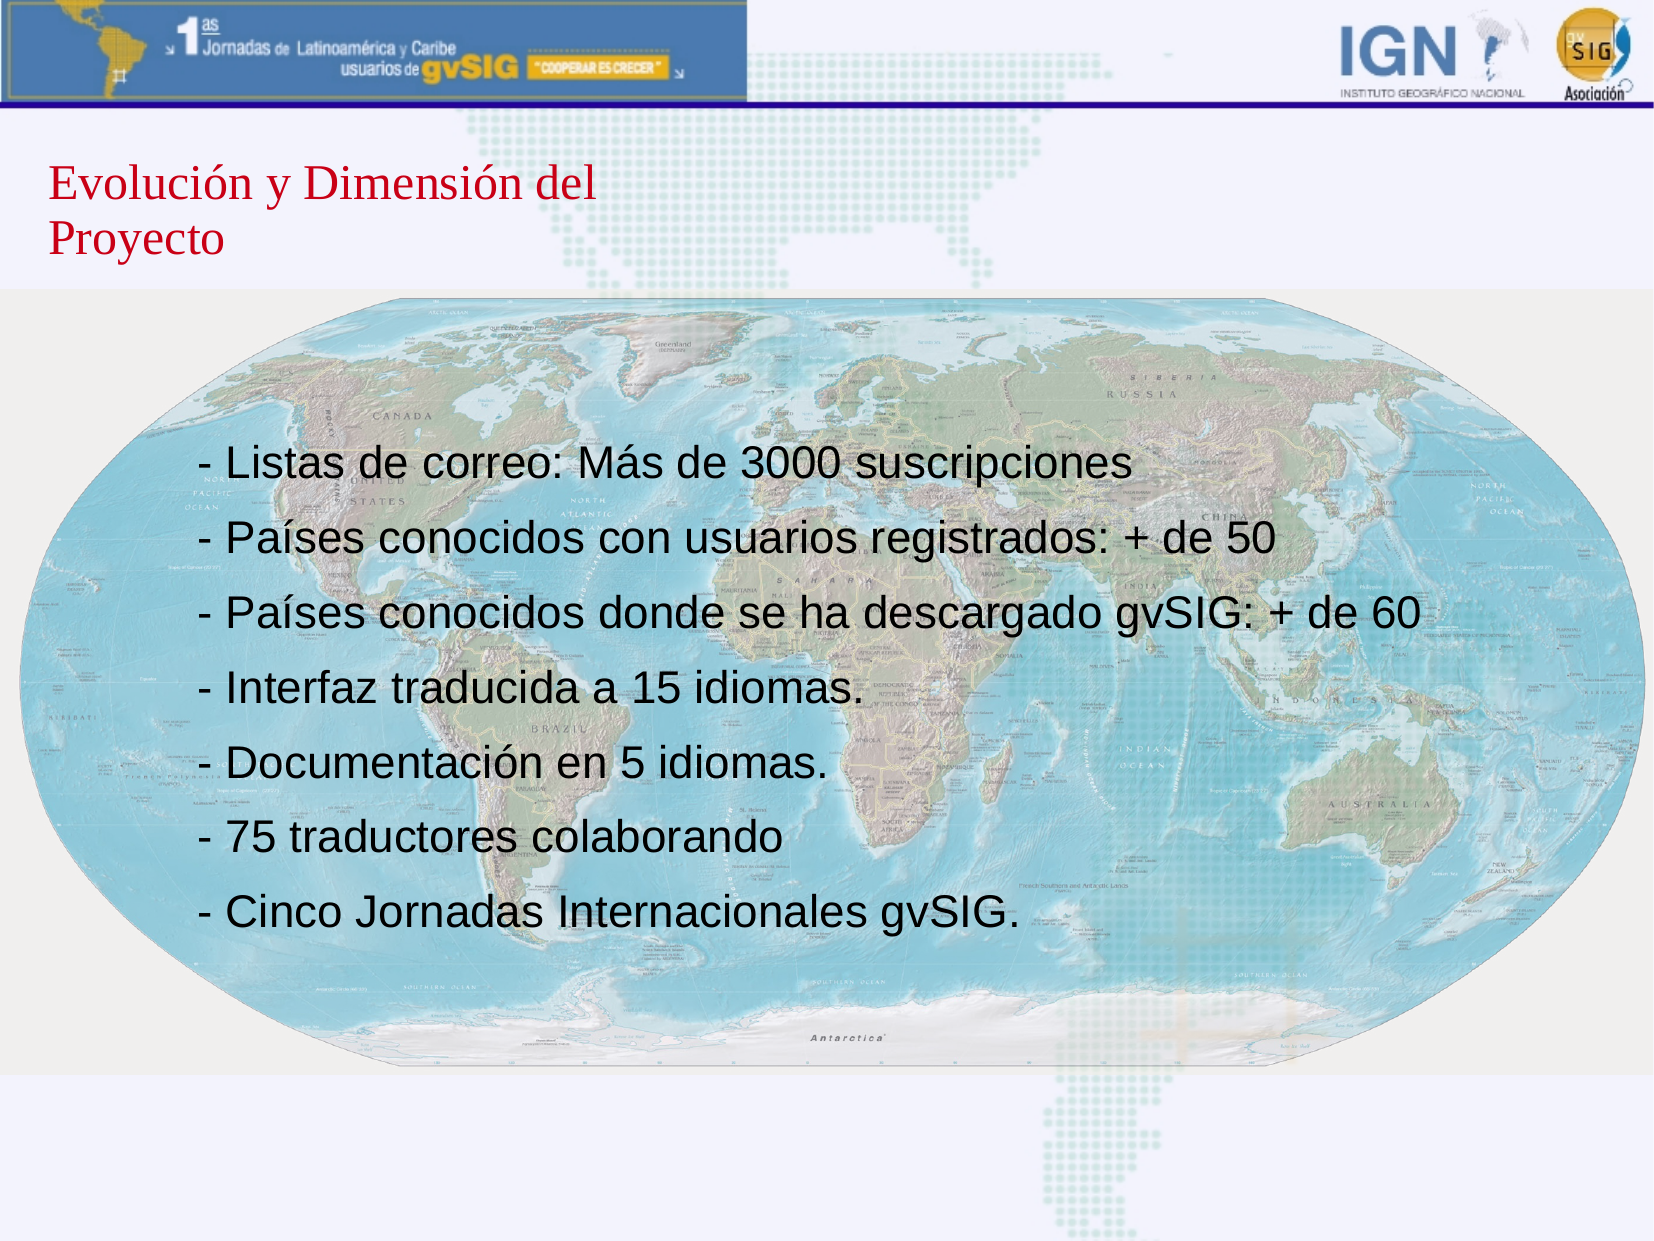

Evolución y Dimensión del Proyecto
- Listas de correo: Más de 3000 suscripciones
- Países conocidos con usuarios registrados: + de 50
- Países conocidos donde se ha descargado gvSIG: + de 60
- Interfaz traducida a 15 idiomas.
- Documentación en 5 idiomas.
- 75 traductores colaborando
- Cinco Jornadas Internacionales gvSIG.